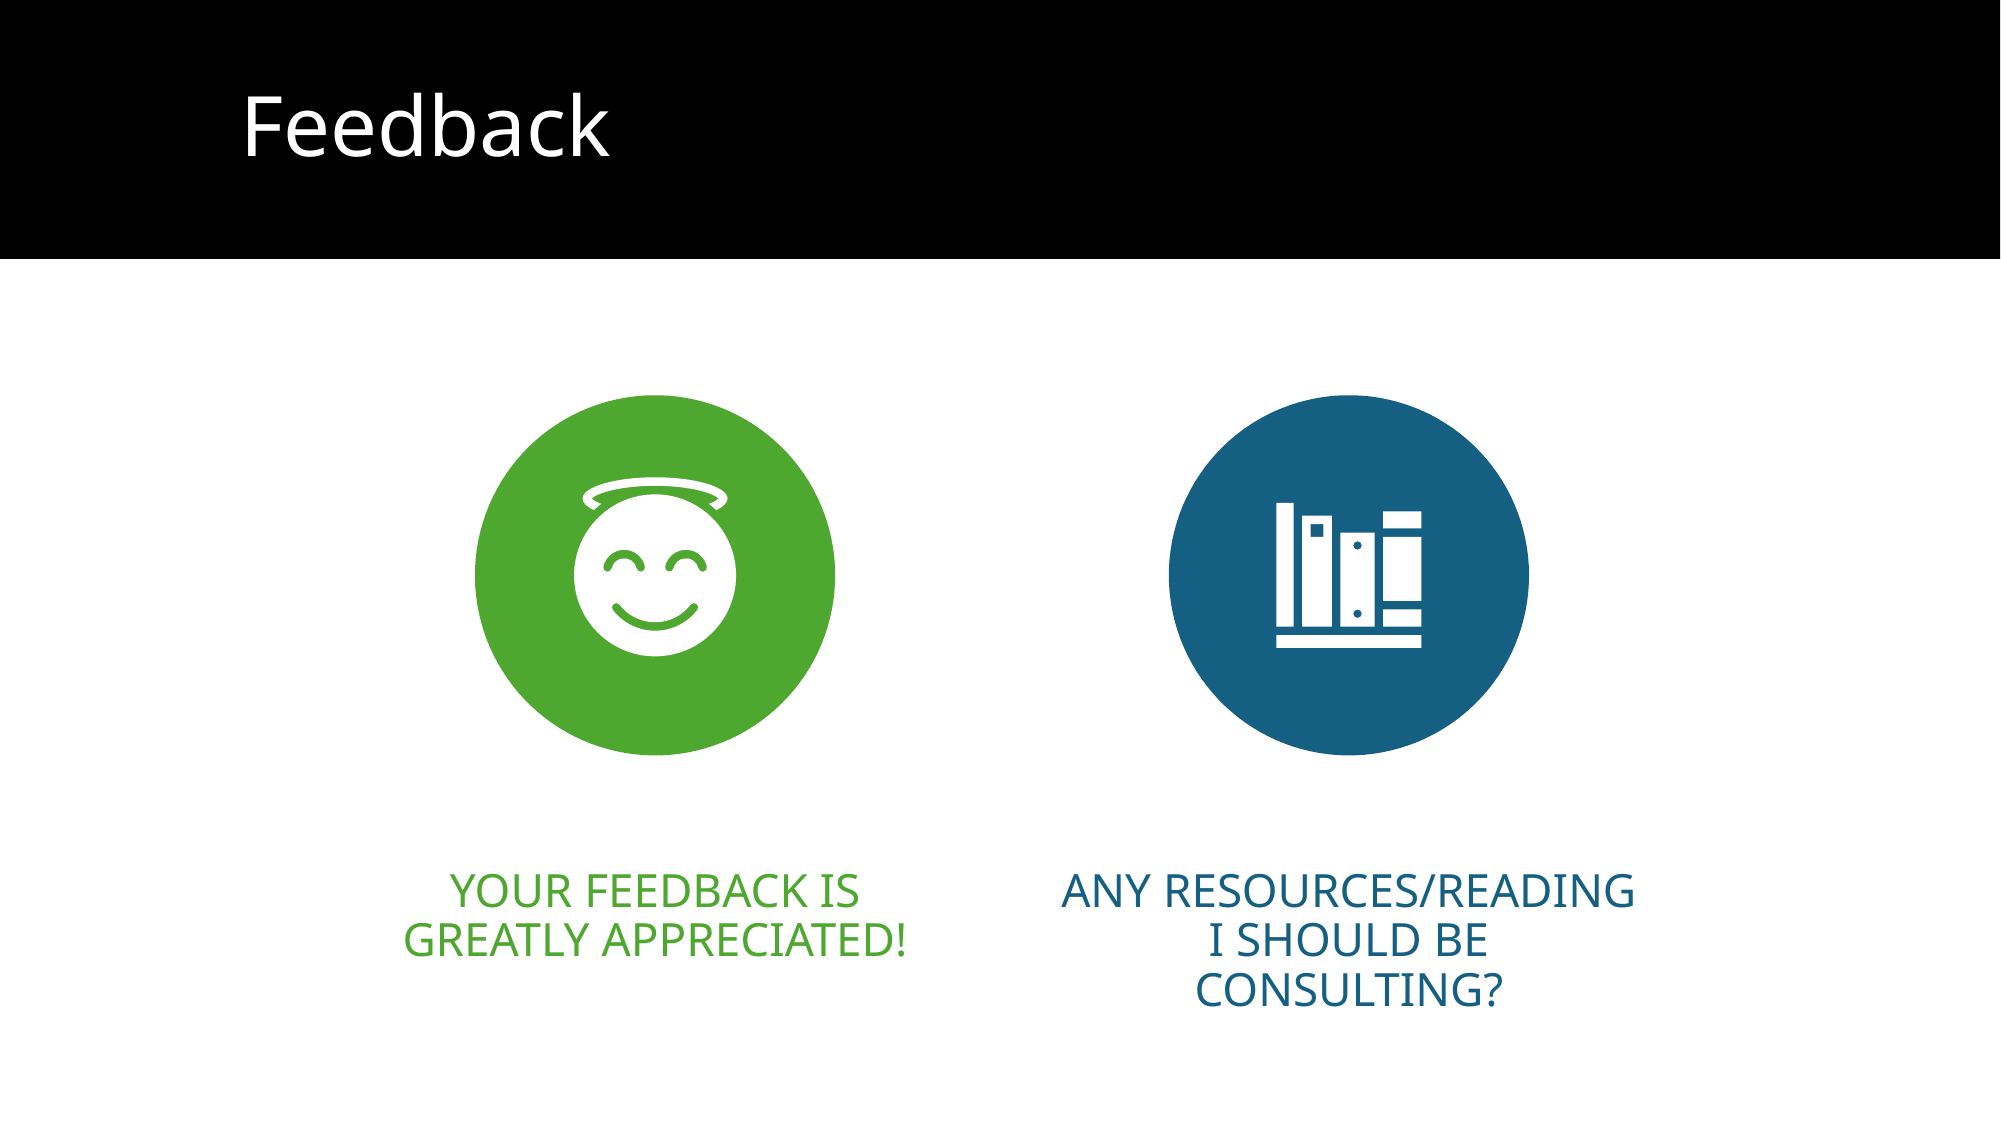

# Feedback
Your feedback is greatly appreciated!
Any resources/reading I should be consulting?